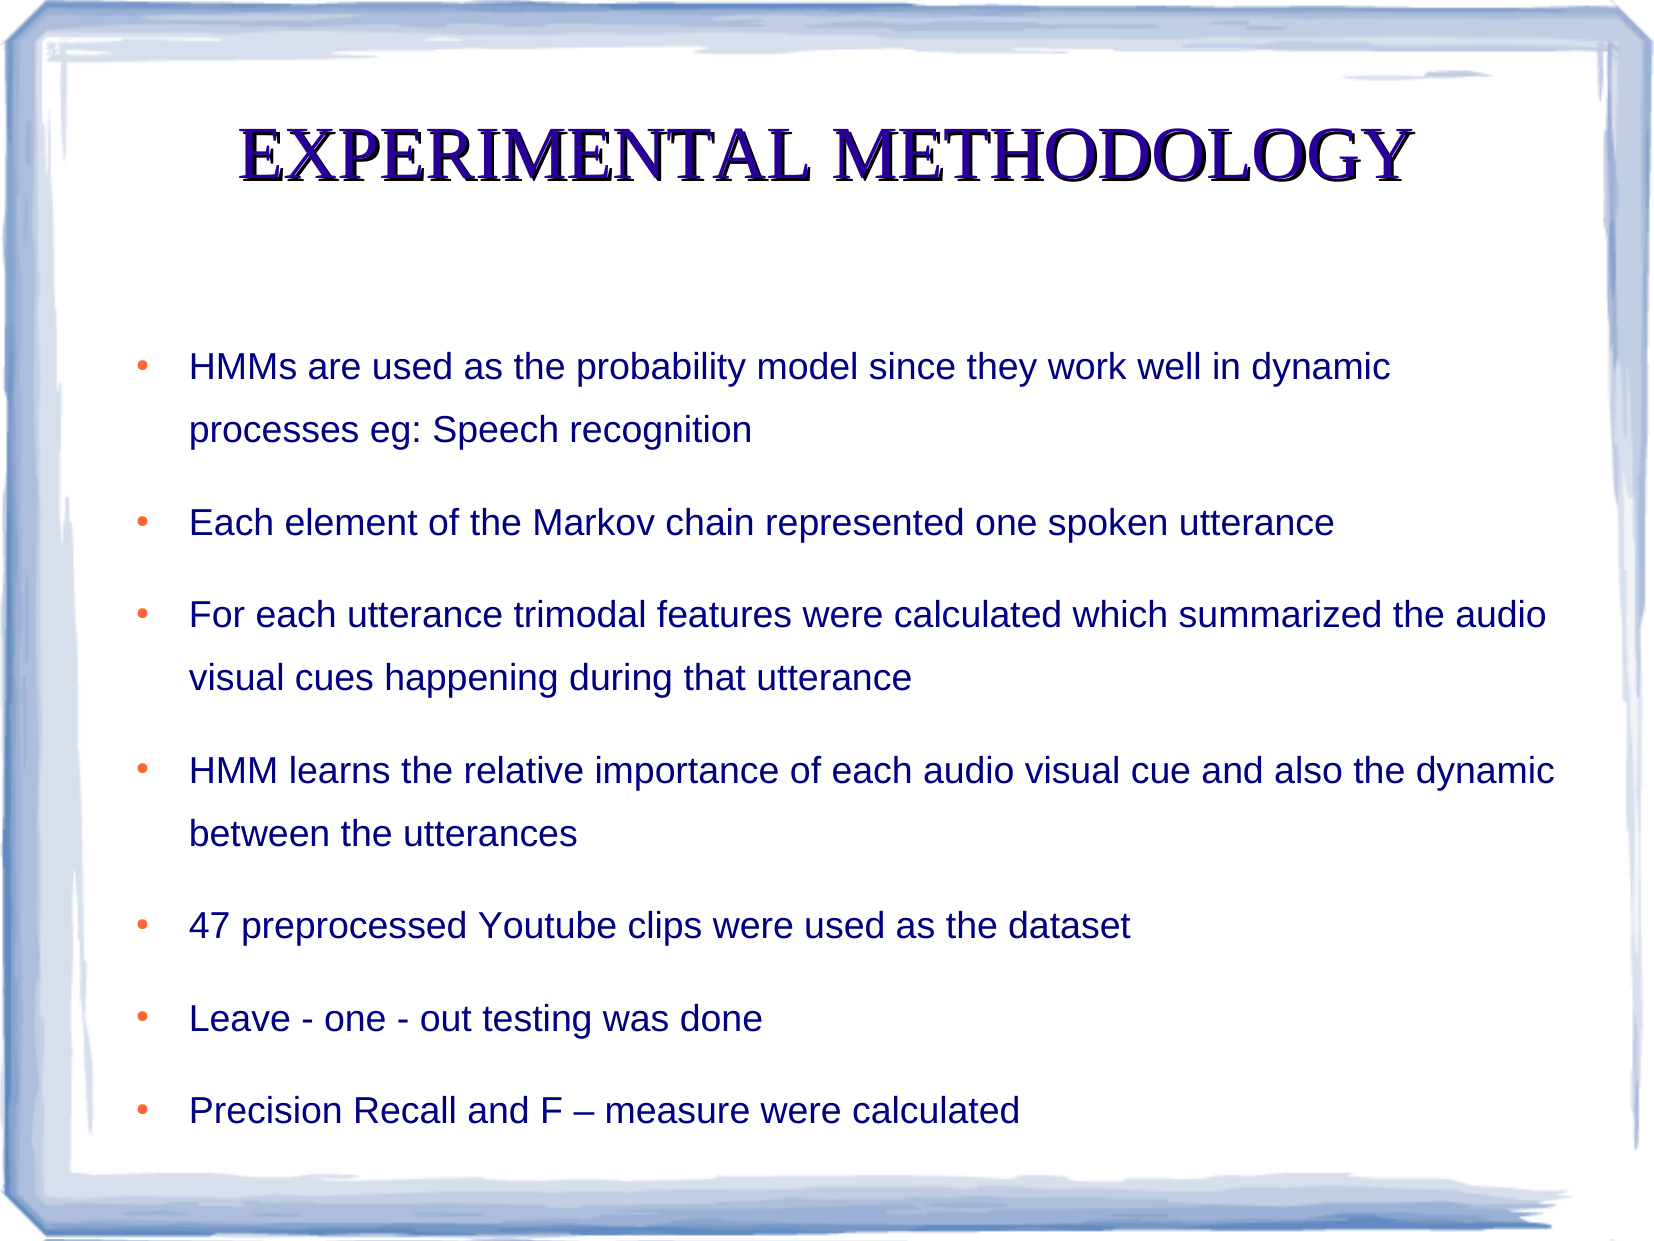

# EXPERIMENTAL METHODOLOGY
HMMs are used as the probability model since they work well in dynamic processes eg: Speech recognition
Each element of the Markov chain represented one spoken utterance
For each utterance trimodal features were calculated which summarized the audio visual cues happening during that utterance
HMM learns the relative importance of each audio visual cue and also the dynamic between the utterances
47 preprocessed Youtube clips were used as the dataset
Leave - one - out testing was done
Precision Recall and F – measure were calculated